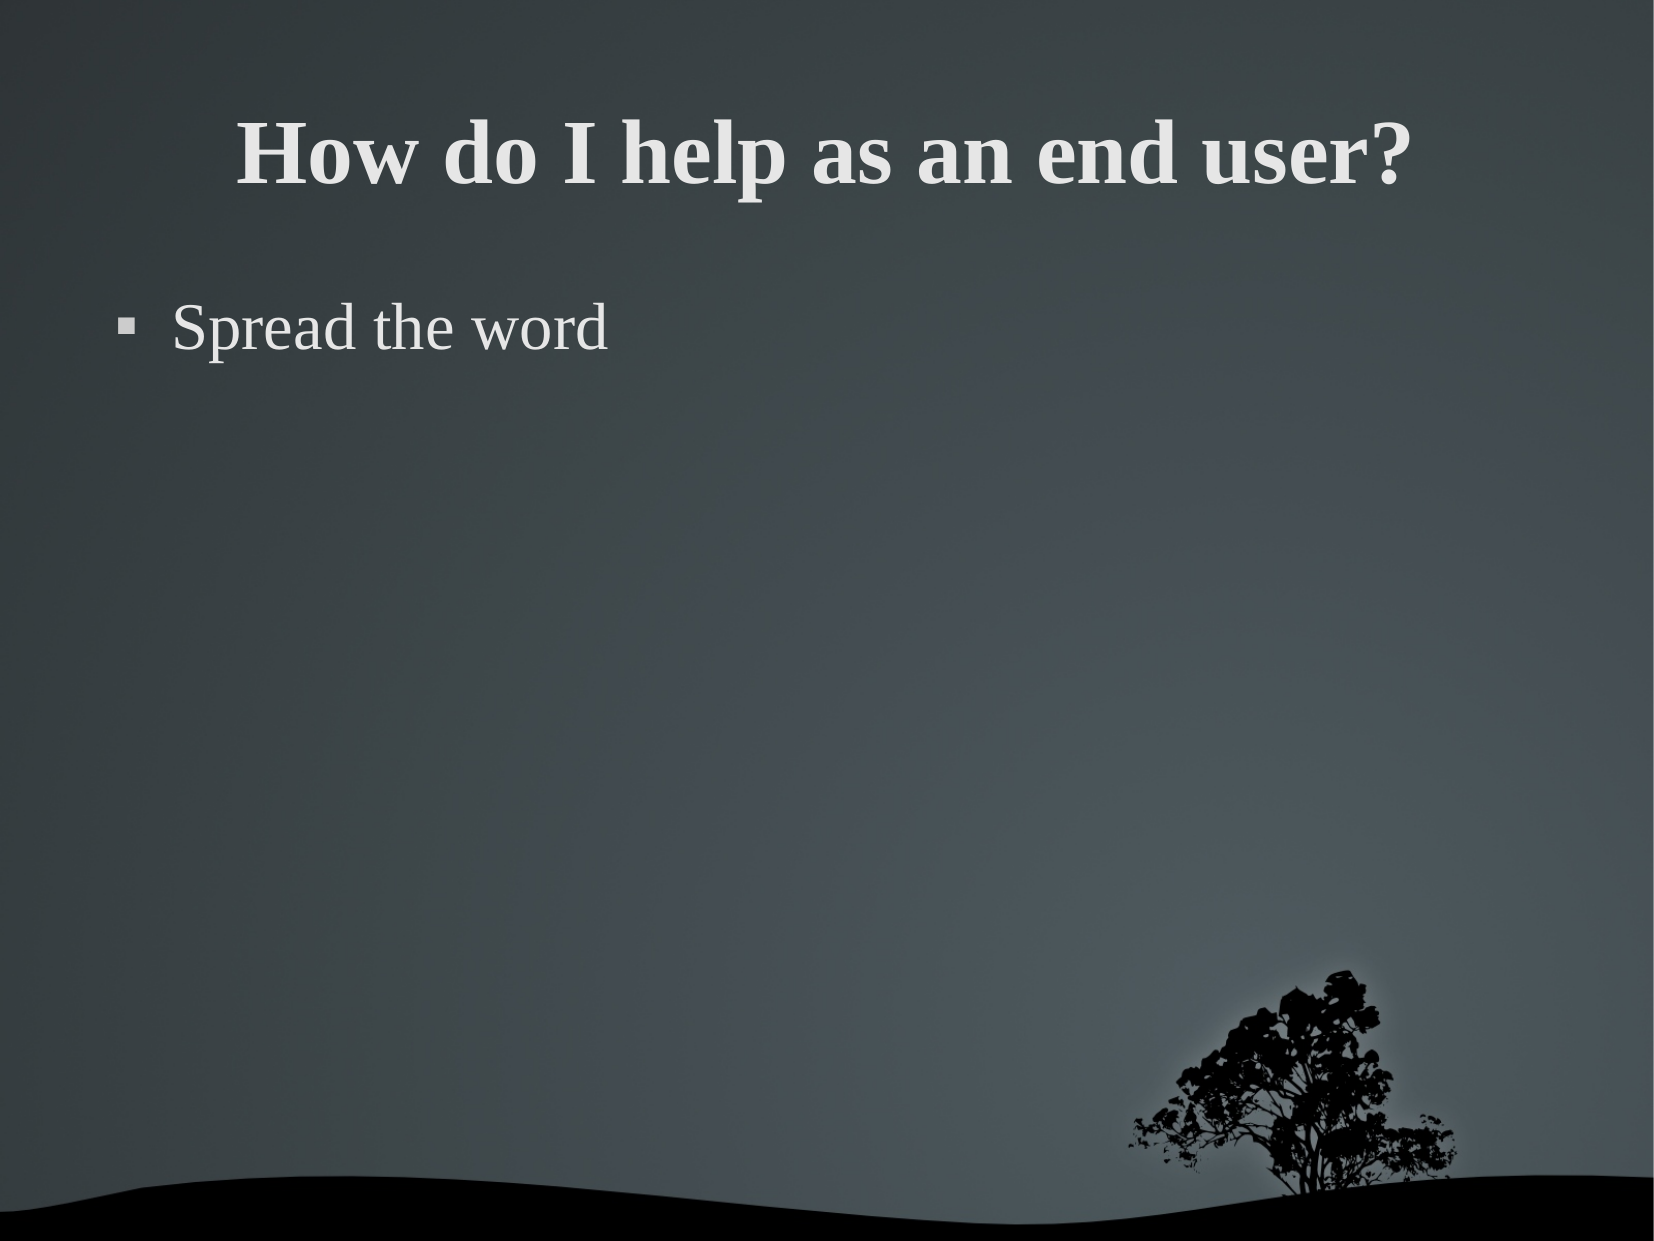

# How do I help as an end user?
Spread the word